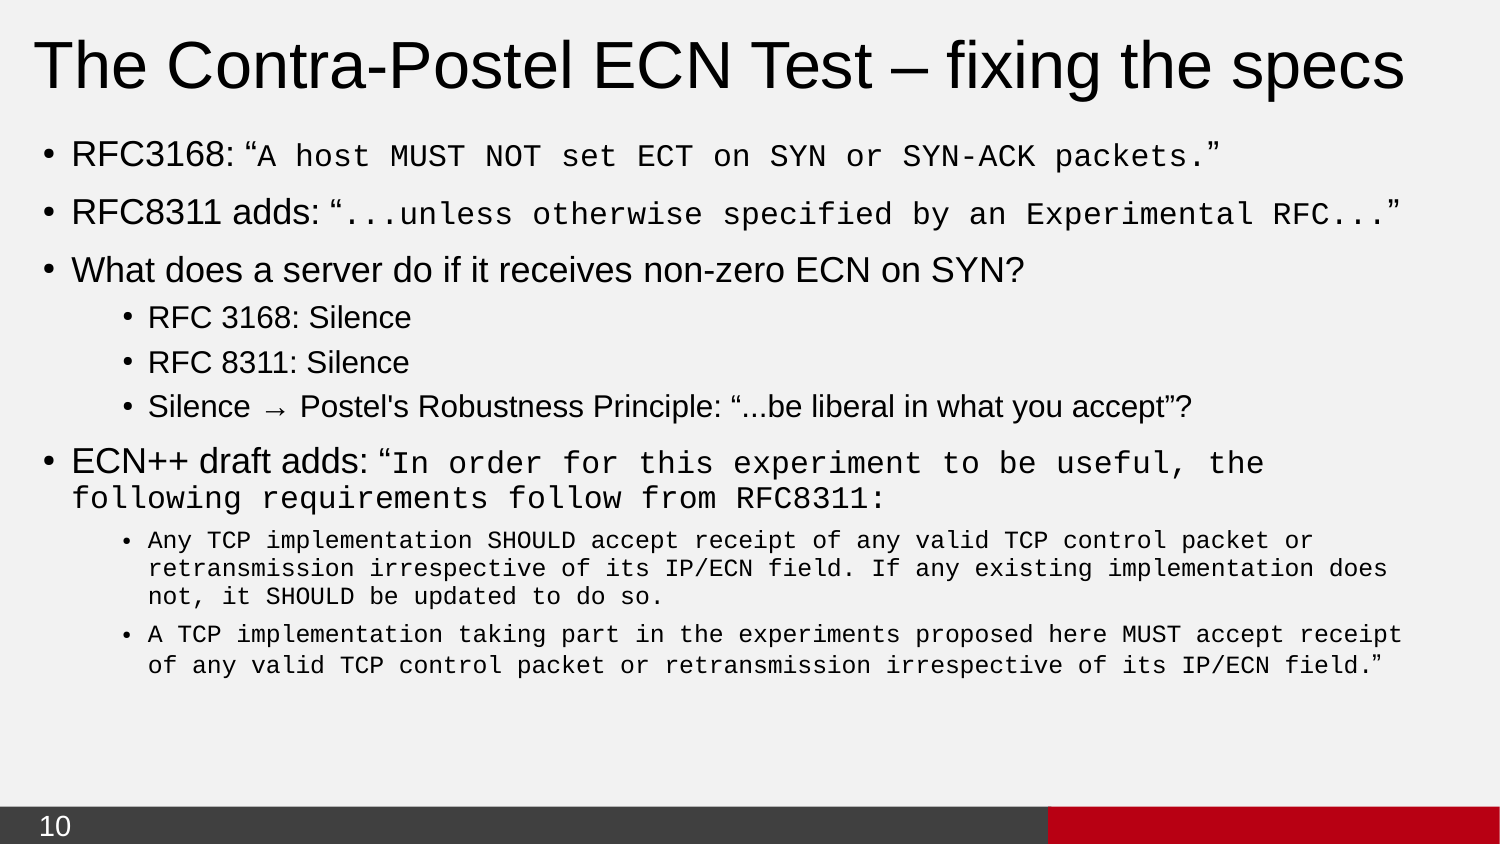

# The Contra-Postel ECN Test – fixing the specs
RFC3168: “A host MUST NOT set ECT on SYN or SYN-ACK packets.”
RFC8311 adds: “...unless otherwise specified by an Experimental RFC...”
What does a server do if it receives non-zero ECN on SYN?
RFC 3168: Silence
RFC 8311: Silence
Silence → Postel's Robustness Principle: “...be liberal in what you accept”?
ECN++ draft adds: “In order for this experiment to be useful, the following requirements follow from RFC8311:
Any TCP implementation SHOULD accept receipt of any valid TCP control packet or retransmission irrespective of its IP/ECN field. If any existing implementation does not, it SHOULD be updated to do so.
A TCP implementation taking part in the experiments proposed here MUST accept receipt of any valid TCP control packet or retransmission irrespective of its IP/ECN field.”
10